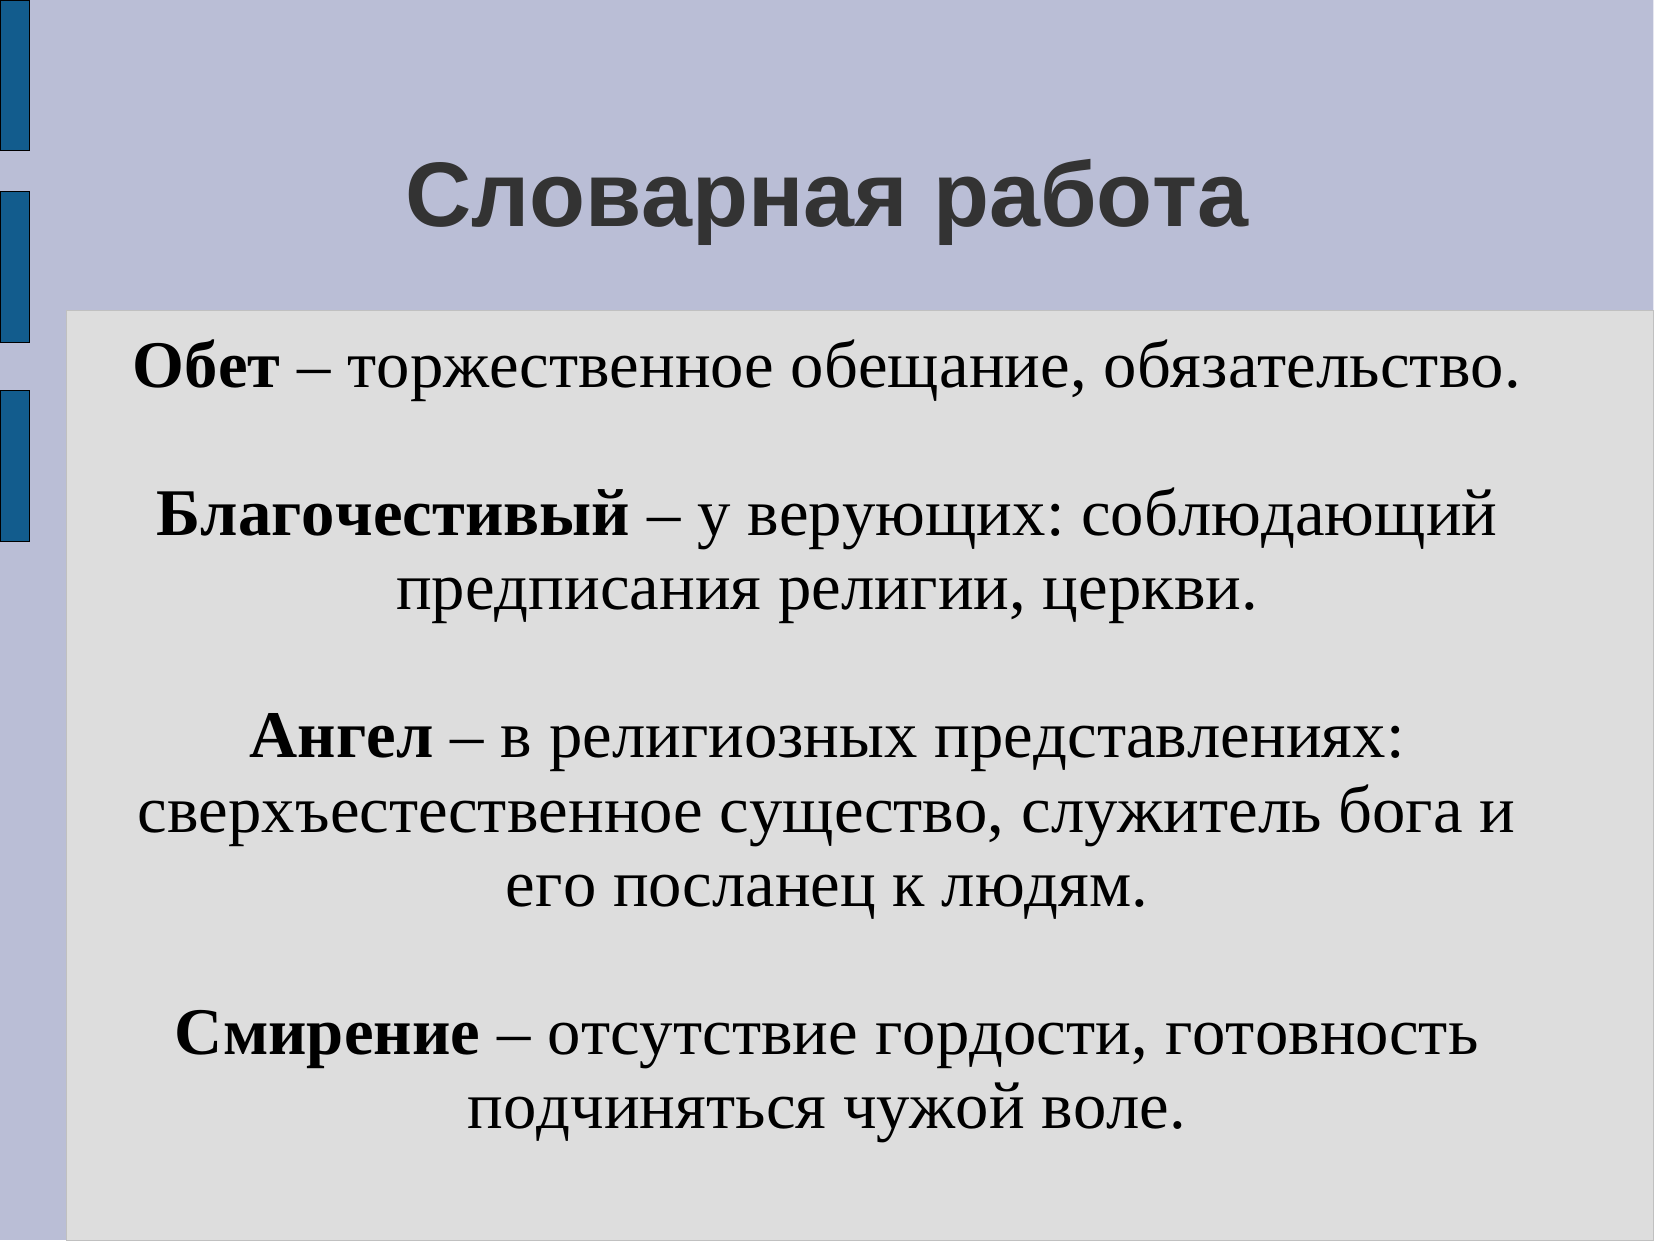

# Словарная работа
Обет – торжественное обещание, обязательство.
Благочестивый – у верующих: соблюдающий предписания религии, церкви.
Ангел – в религиозных представлениях: сверхъестественное существо, служитель бога и его посланец к людям.
Смирение – отсутствие гордости, готовность подчиняться чужой воле.